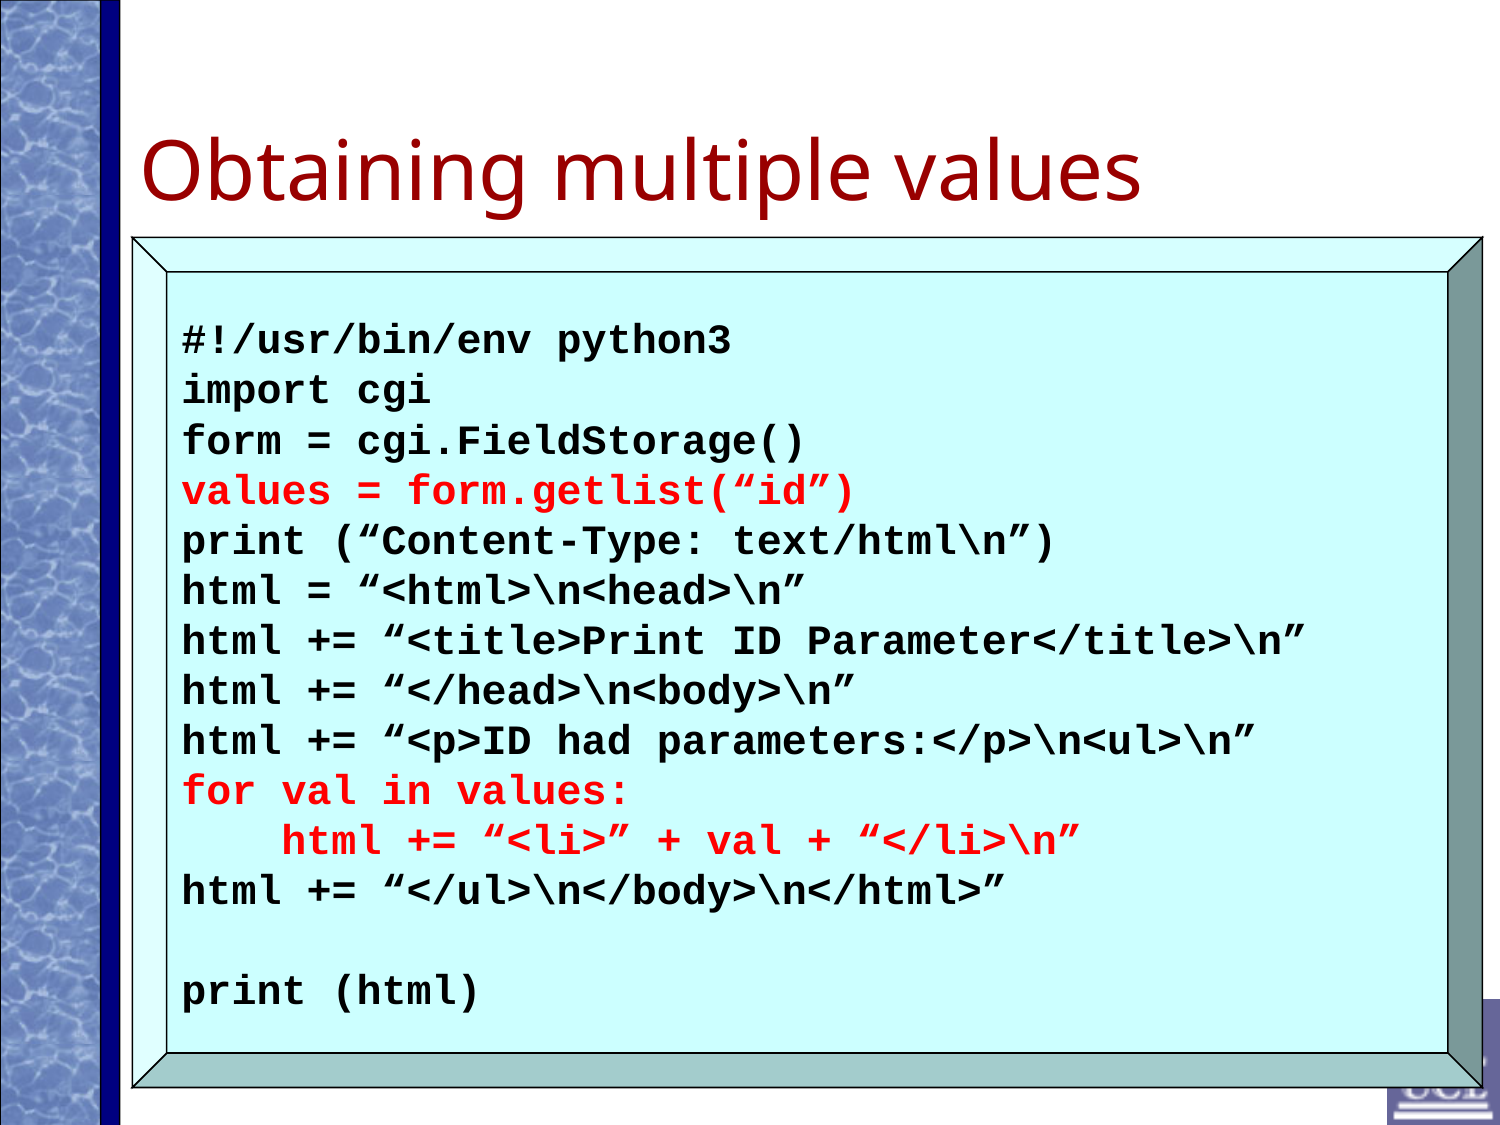

# Obtaining multiple values
#!/usr/bin/env python3
import cgi
form = cgi.FieldStorage()
values = form.getlist(“id”)
print (“Content-Type: text/html\n”)
html = “<html>\n<head>\n”
html += “<title>Print ID Parameter</title>\n”
html += “</head>\n<body>\n”
html += “<p>ID had parameters:</p>\n<ul>\n”
for val in values:
 html += “<li>” + val + “</li>\n”
html += “</ul>\n</body>\n</html>”
print (html)